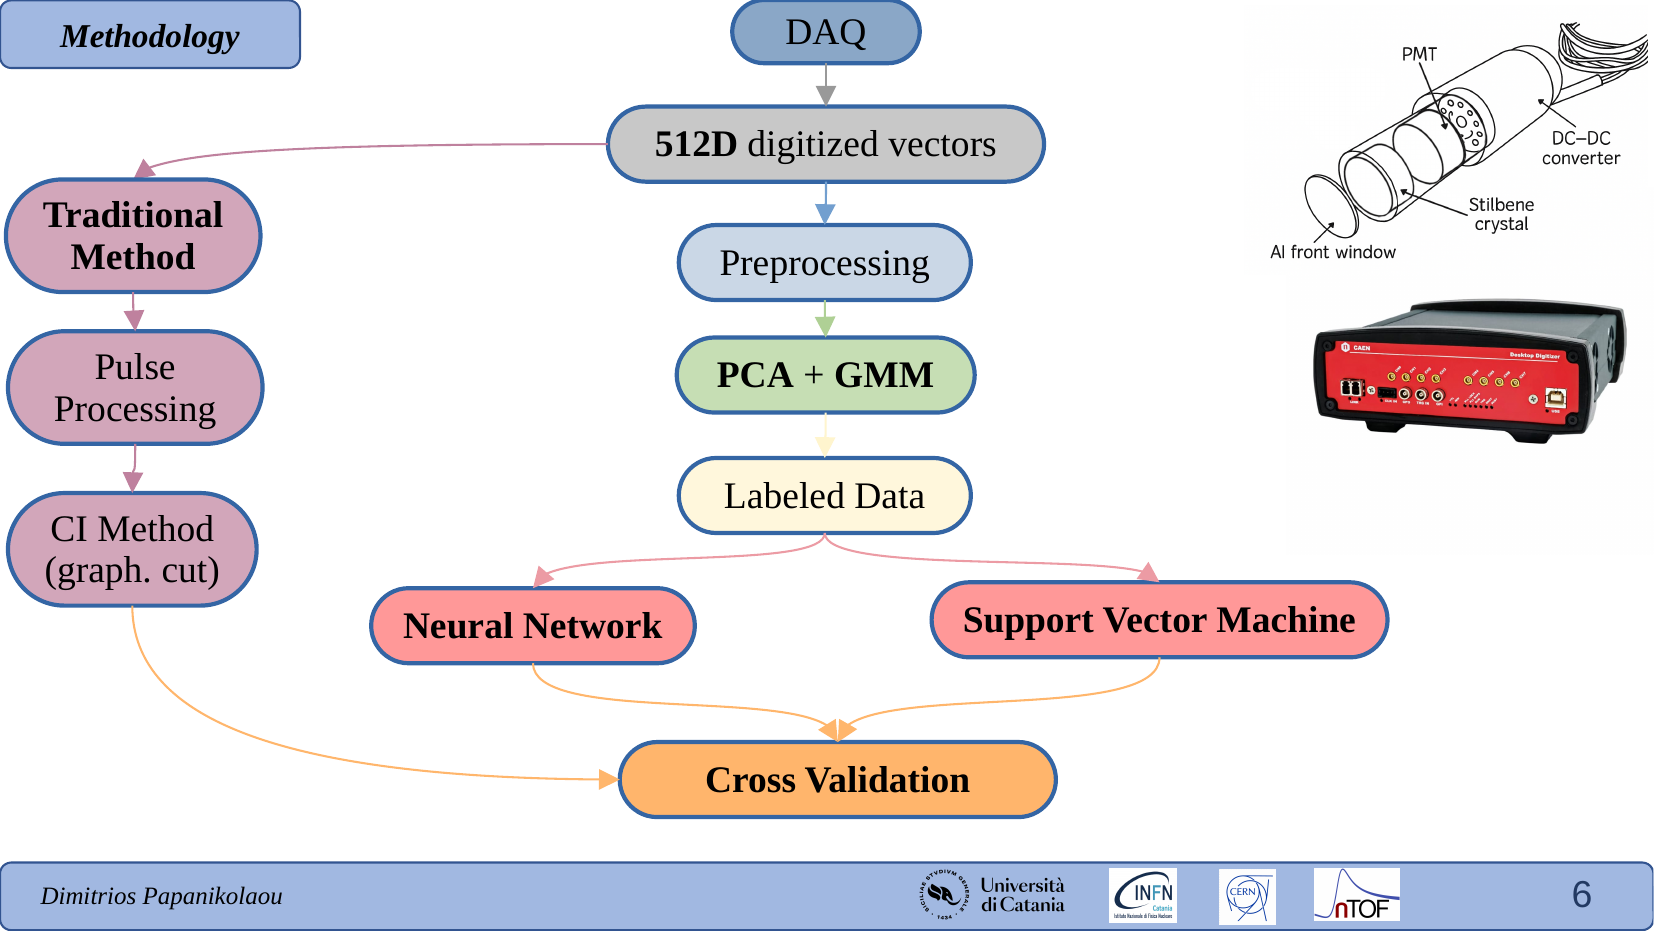

DAQ
Methodology
512D digitized vectors
Traditional
Method
Preprocessing
Pulse Processing
PCA + GMM
Labeled Data
CI Method (graph. cut)
Support Vector Machine
Neural Network
Cross Validation
Dimitrios Papanikolaou